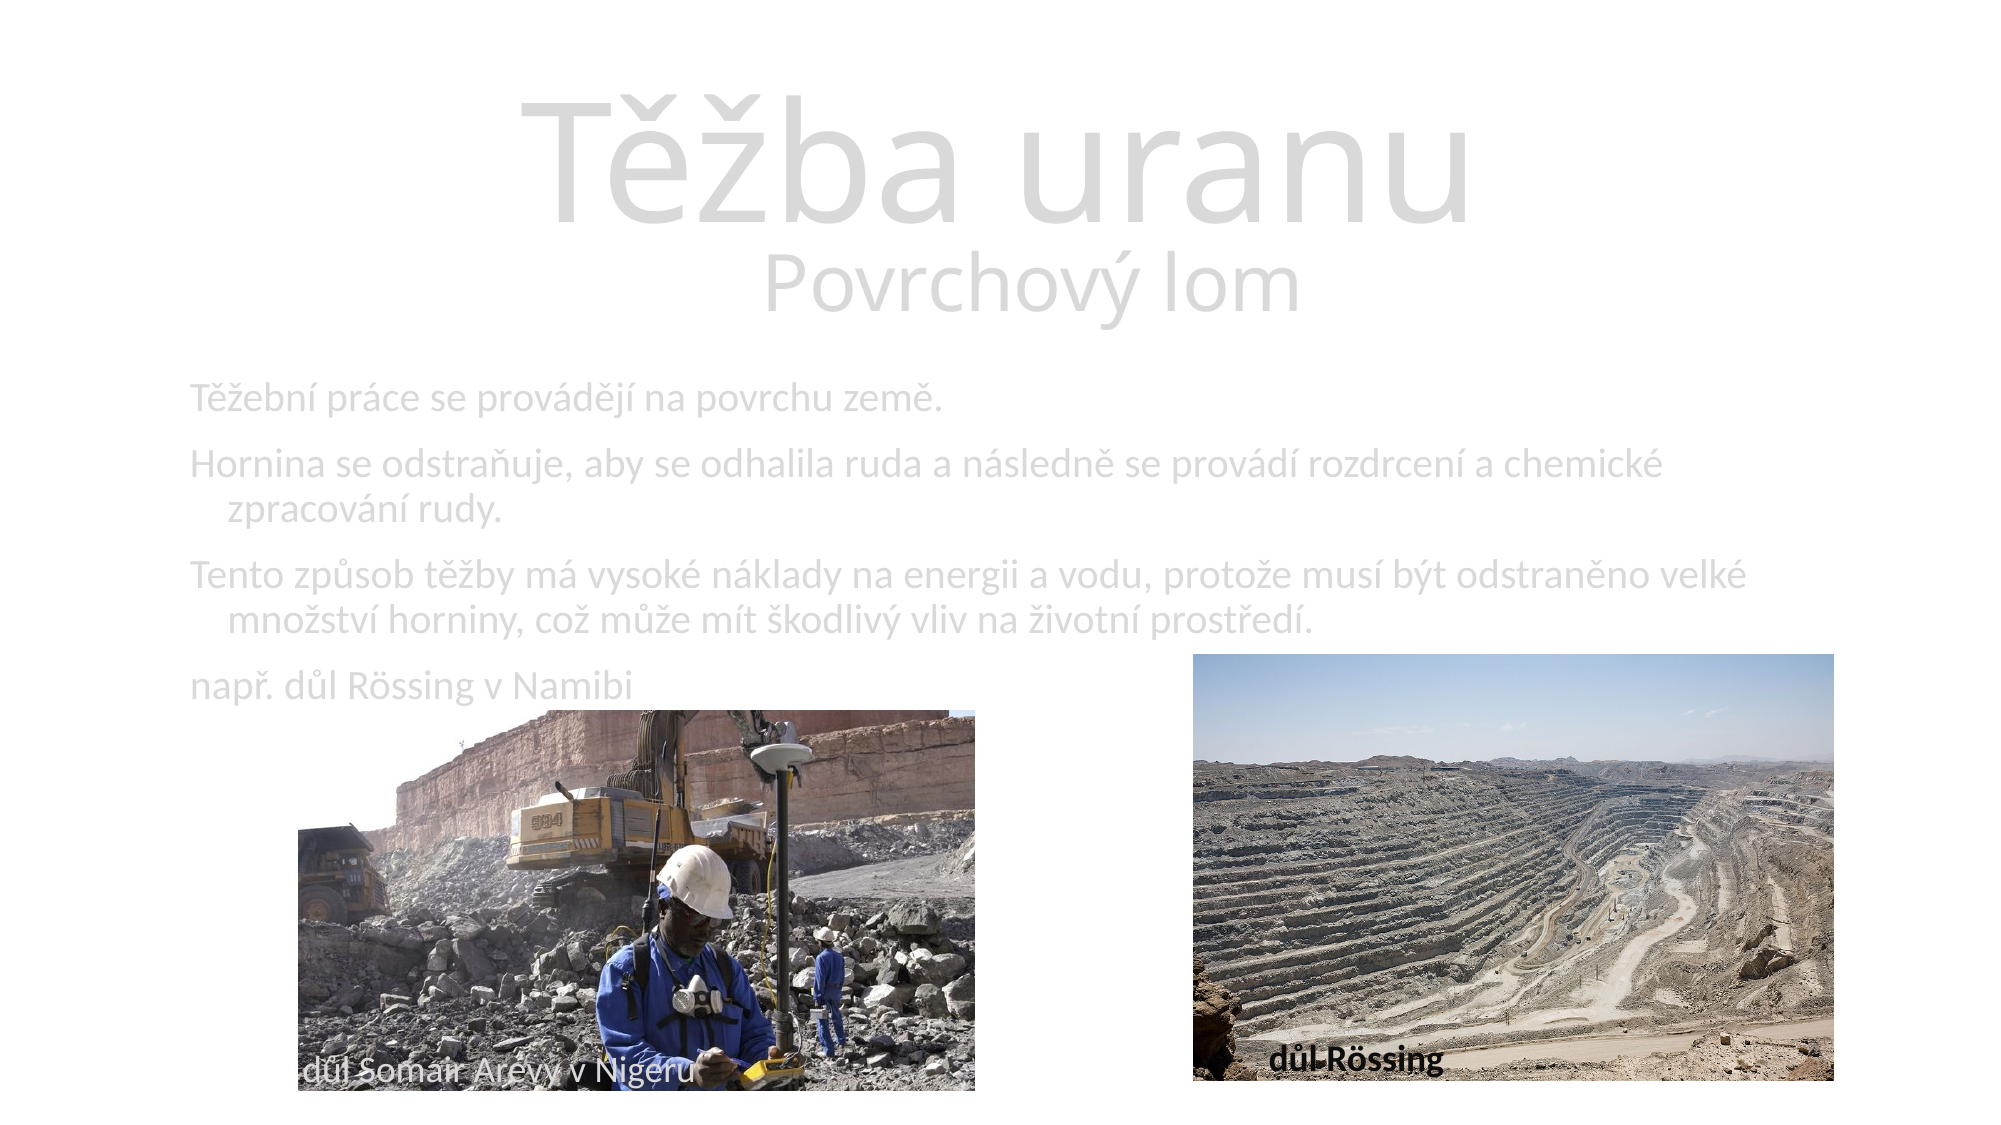

# Těžba uranu
Povrchový lom
Těžební práce se provádějí na povrchu země.
Hornina se odstraňuje, aby se odhalila ruda a následně se provádí rozdrcení a chemické zpracování rudy.
Tento způsob těžby má vysoké náklady na energii a vodu, protože musí být odstraněno velké množství horniny, což může mít škodlivý vliv na životní prostředí.
např. důl Rössing v Namibi
důl Rössing
důl Somair Arevy v Nigeru